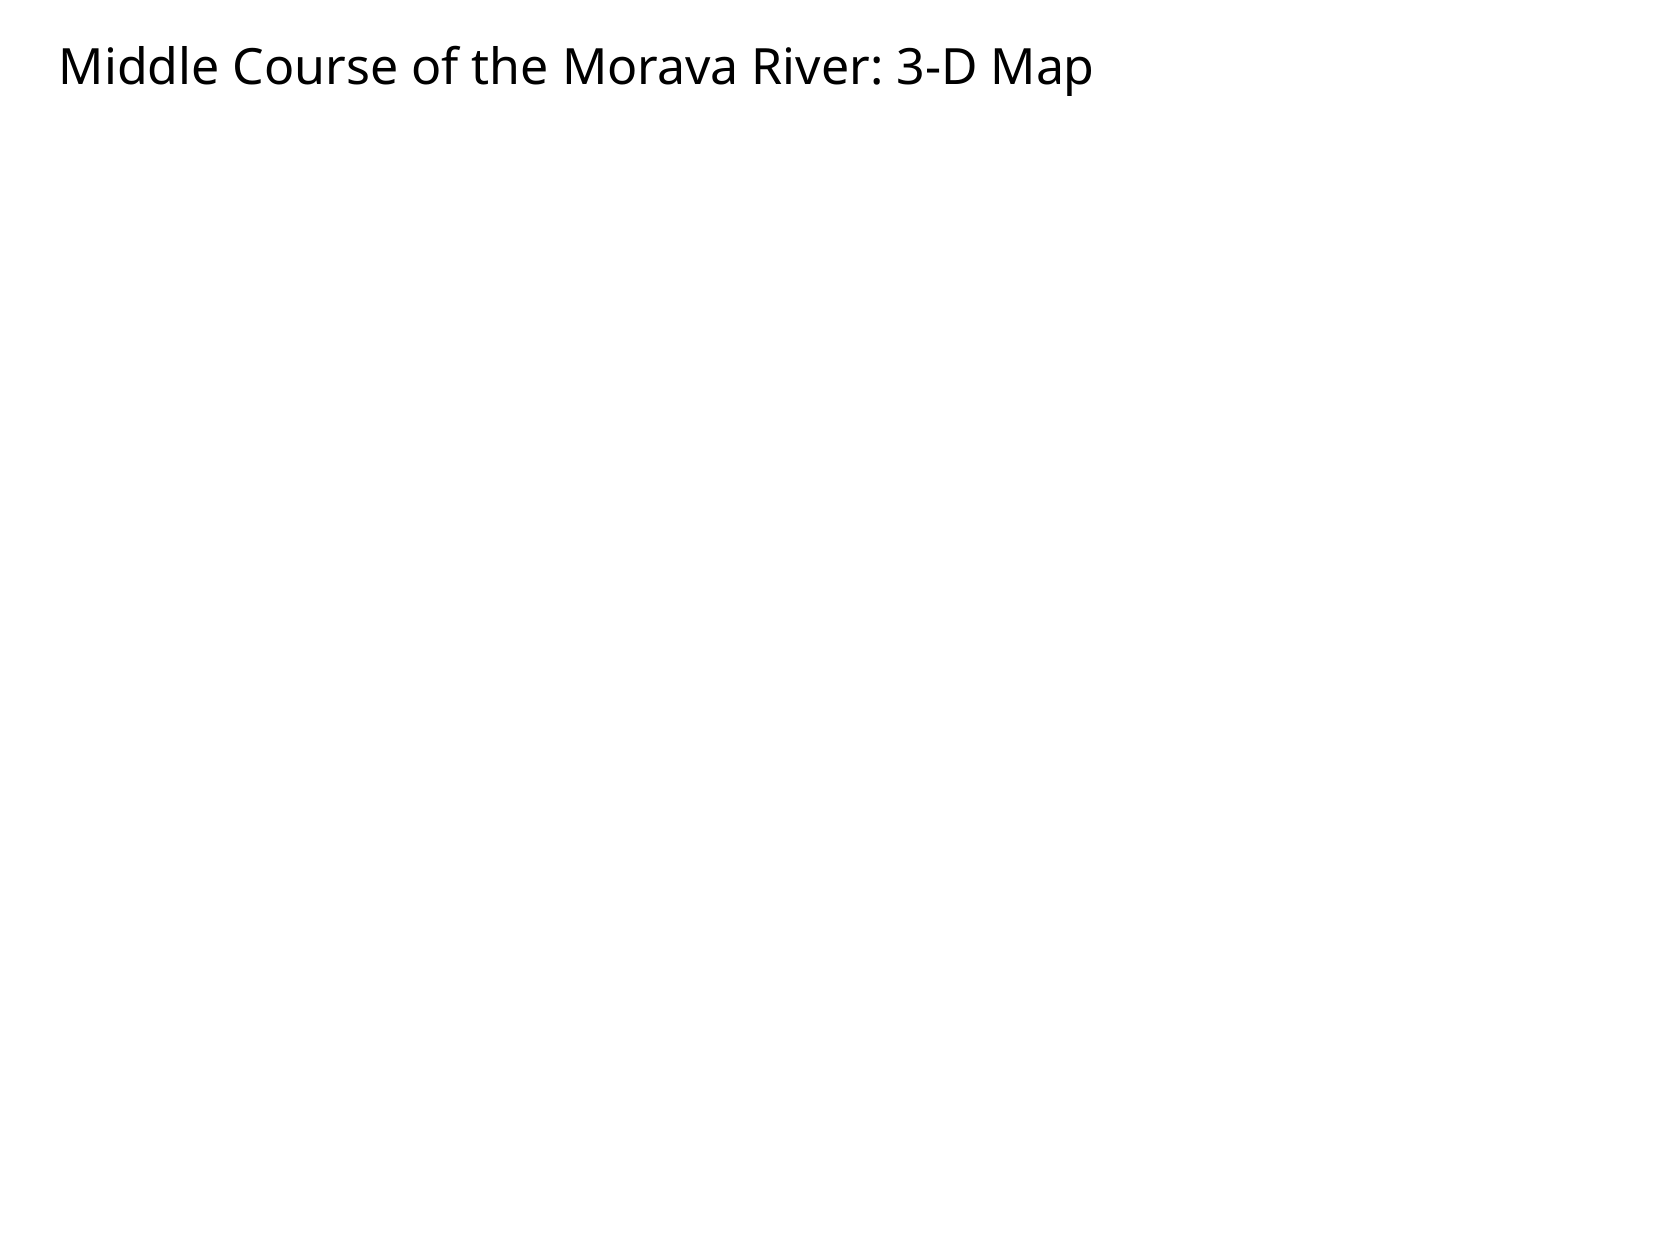

# Middle Course of the Morava River: 3-D Map